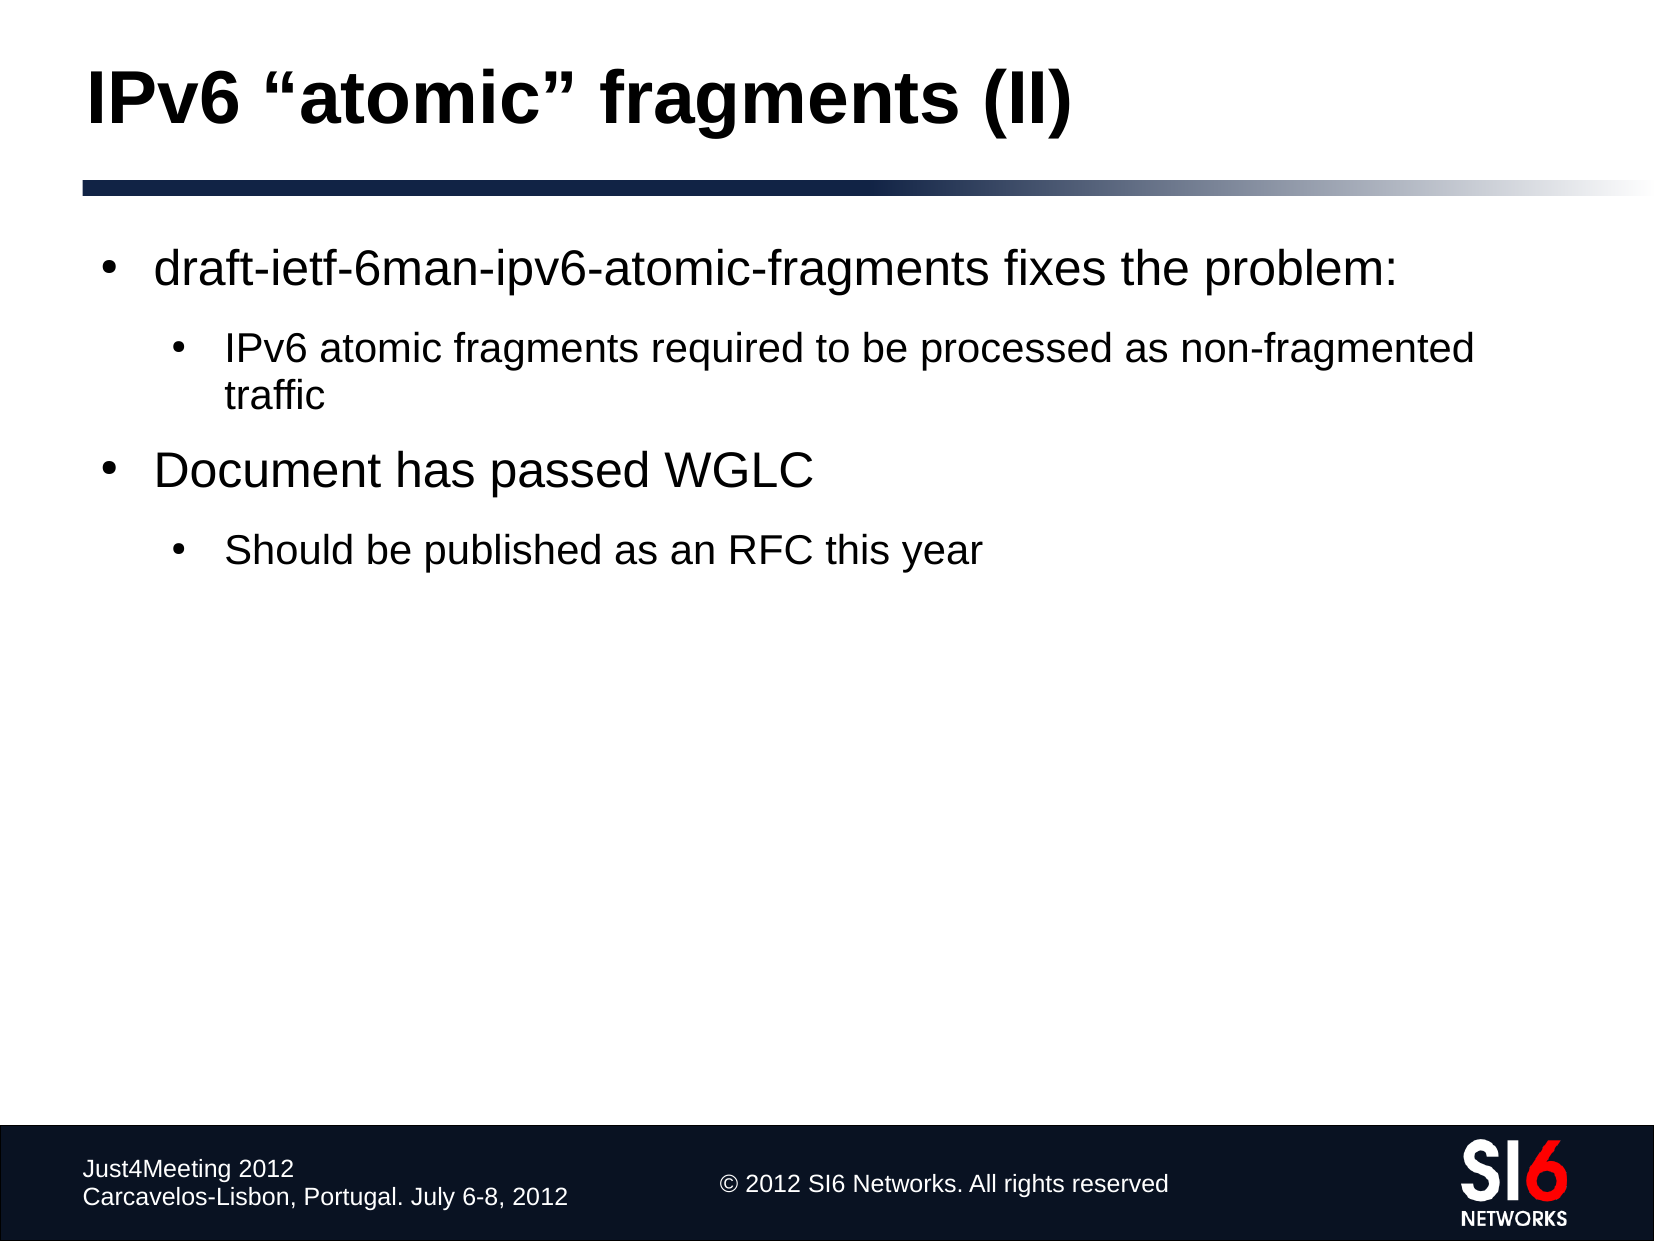

# IPv6 “atomic” fragments (II)
draft-ietf-6man-ipv6-atomic-fragments fixes the problem:
IPv6 atomic fragments required to be processed as non-fragmented traffic
Document has passed WGLC
Should be published as an RFC this year